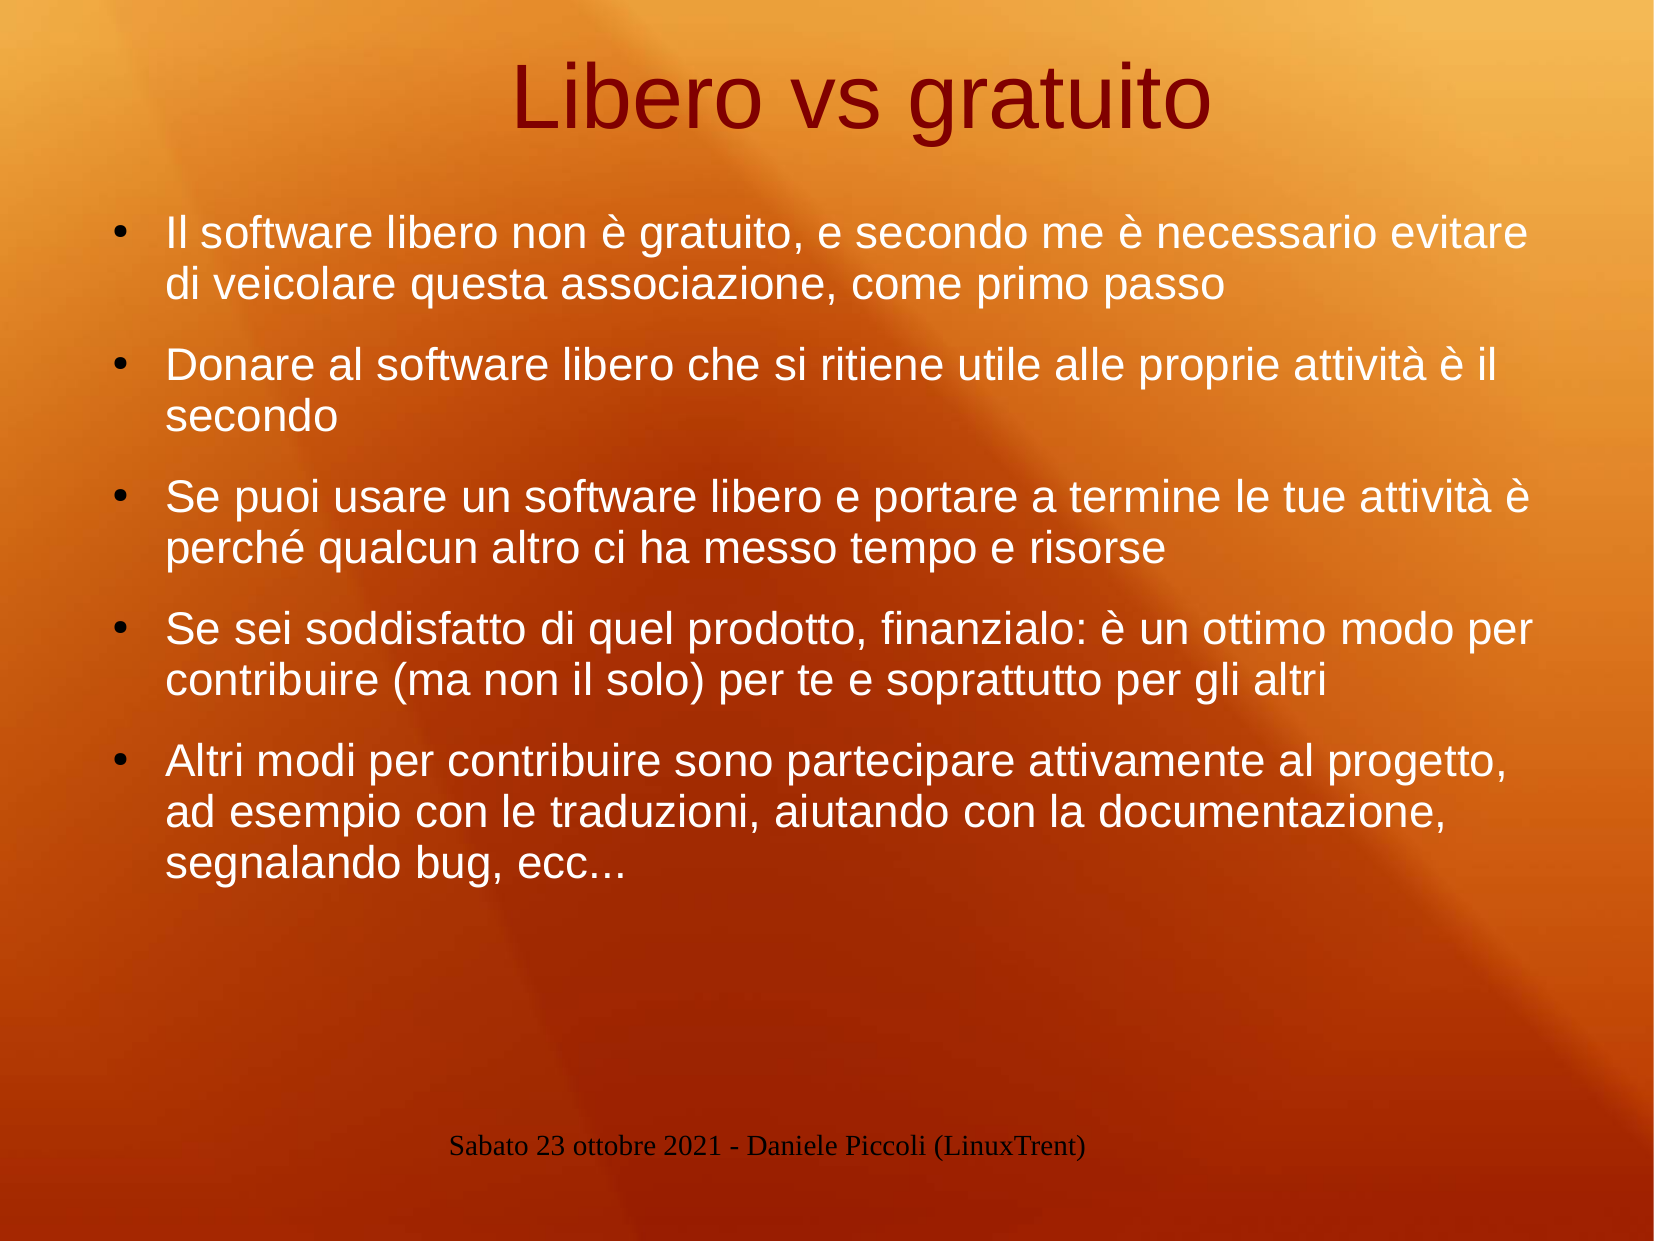

# Libero vs gratuito
Il software libero non è gratuito, e secondo me è necessario evitare di veicolare questa associazione, come primo passo
Donare al software libero che si ritiene utile alle proprie attività è il secondo
Se puoi usare un software libero e portare a termine le tue attività è perché qualcun altro ci ha messo tempo e risorse
Se sei soddisfatto di quel prodotto, finanzialo: è un ottimo modo per contribuire (ma non il solo) per te e soprattutto per gli altri
Altri modi per contribuire sono partecipare attivamente al progetto, ad esempio con le traduzioni, aiutando con la documentazione, segnalando bug, ecc...
Sabato 23 ottobre 2021 - Daniele Piccoli (LinuxTrent)